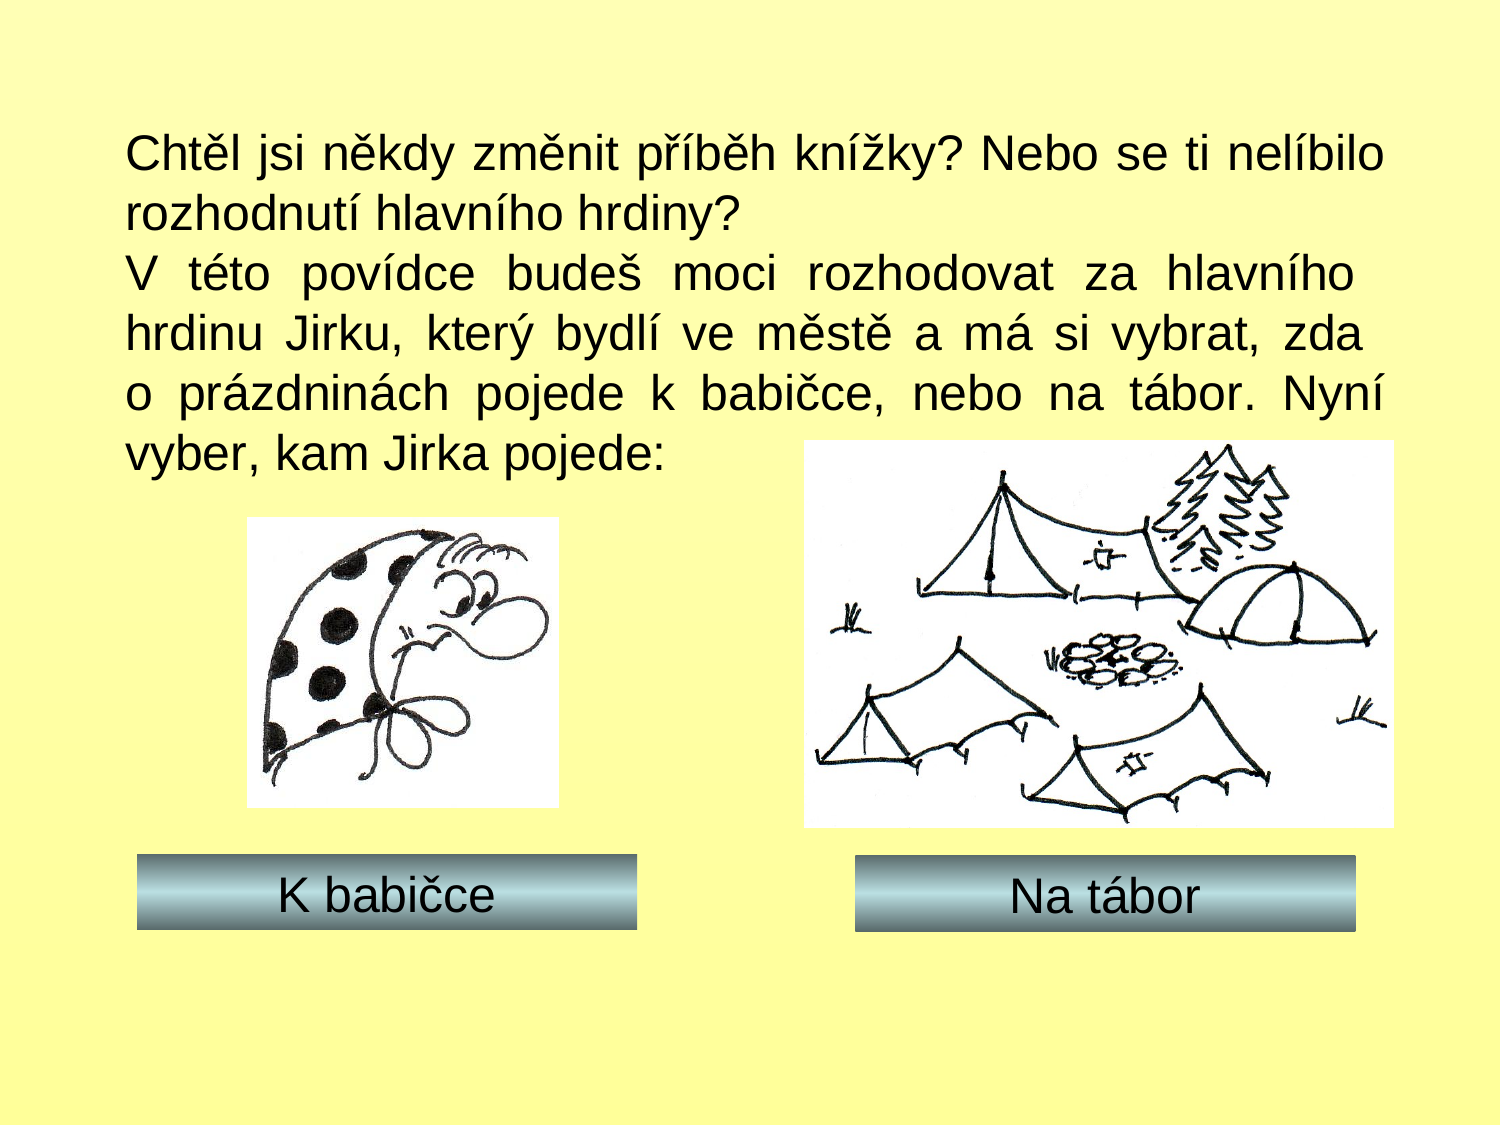

Chtěl jsi někdy změnit příběh knížky? Nebo se ti nelíbilo rozhodnutí hlavního hrdiny?
V této povídce budeš moci rozhodovat za hlavního
hrdinu Jirku, který bydlí ve městě a má si vybrat, zda
o prázdninách pojede k babičce, nebo na tábor. Nyní vyber, kam Jirka pojede:
K babičce
Na tábor